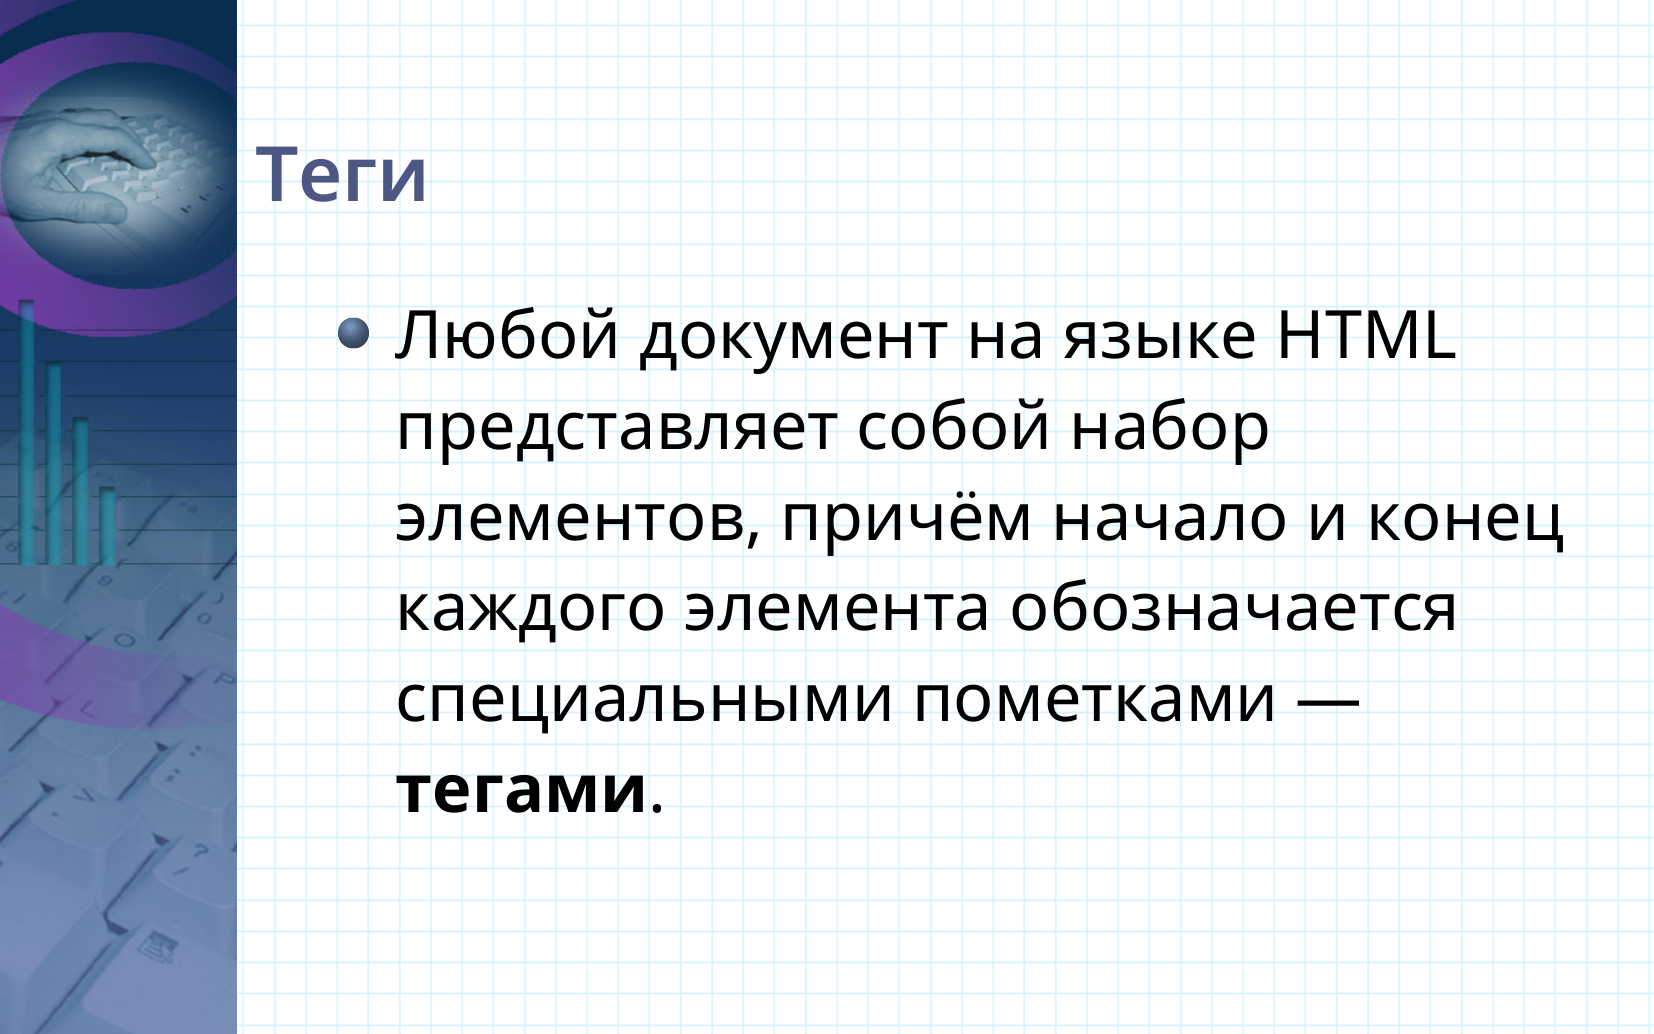

# Теги
Любой документ на языке HTML представляет собой набор элементов, причём начало и конец каждого элемента обозначается специальными пометками — тегами.